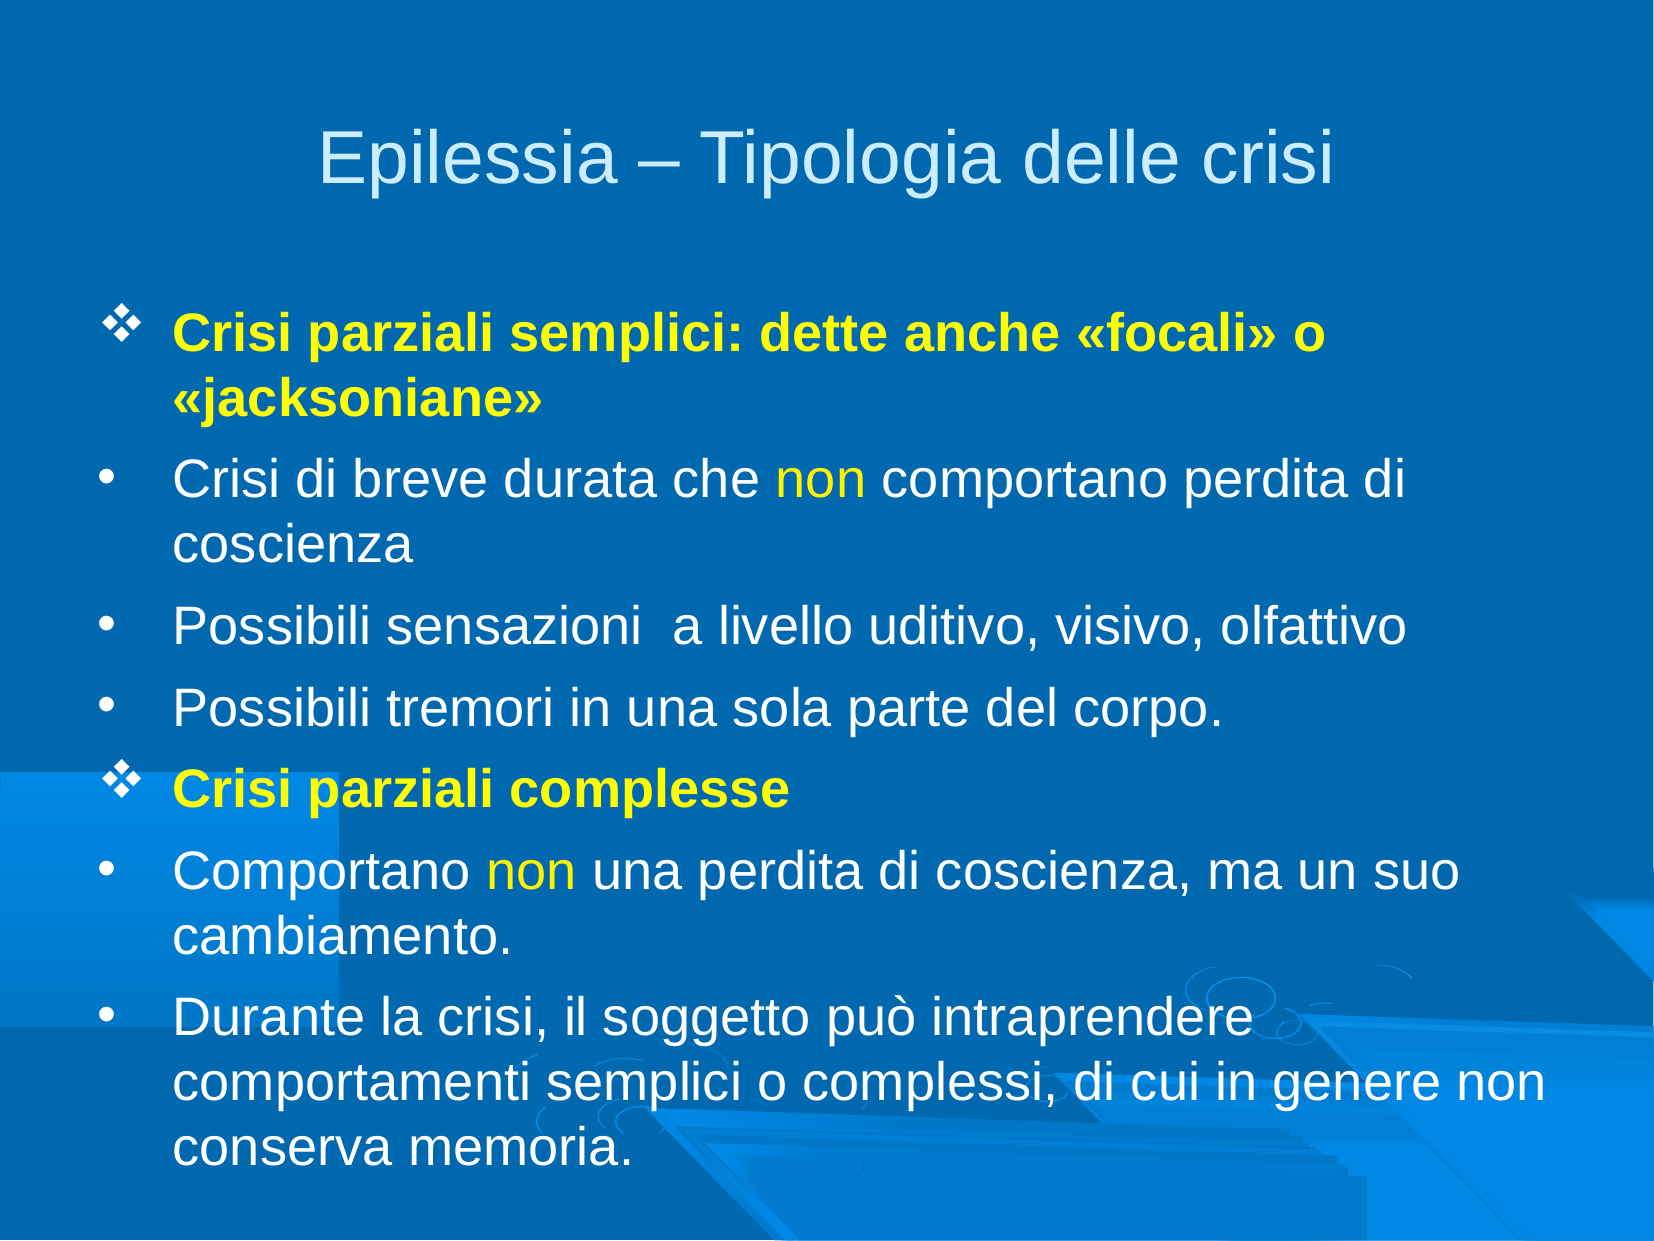

# Epilessia – Tipologia delle crisi
Crisi parziali semplici: dette anche «focali» o «jacksoniane»
Crisi di breve durata che non comportano perdita di coscienza
Possibili sensazioni a livello uditivo, visivo, olfattivo
Possibili tremori in una sola parte del corpo.
Crisi parziali complesse
Comportano non una perdita di coscienza, ma un suo cambiamento.
Durante la crisi, il soggetto può intraprendere comportamenti semplici o complessi, di cui in genere non conserva memoria.